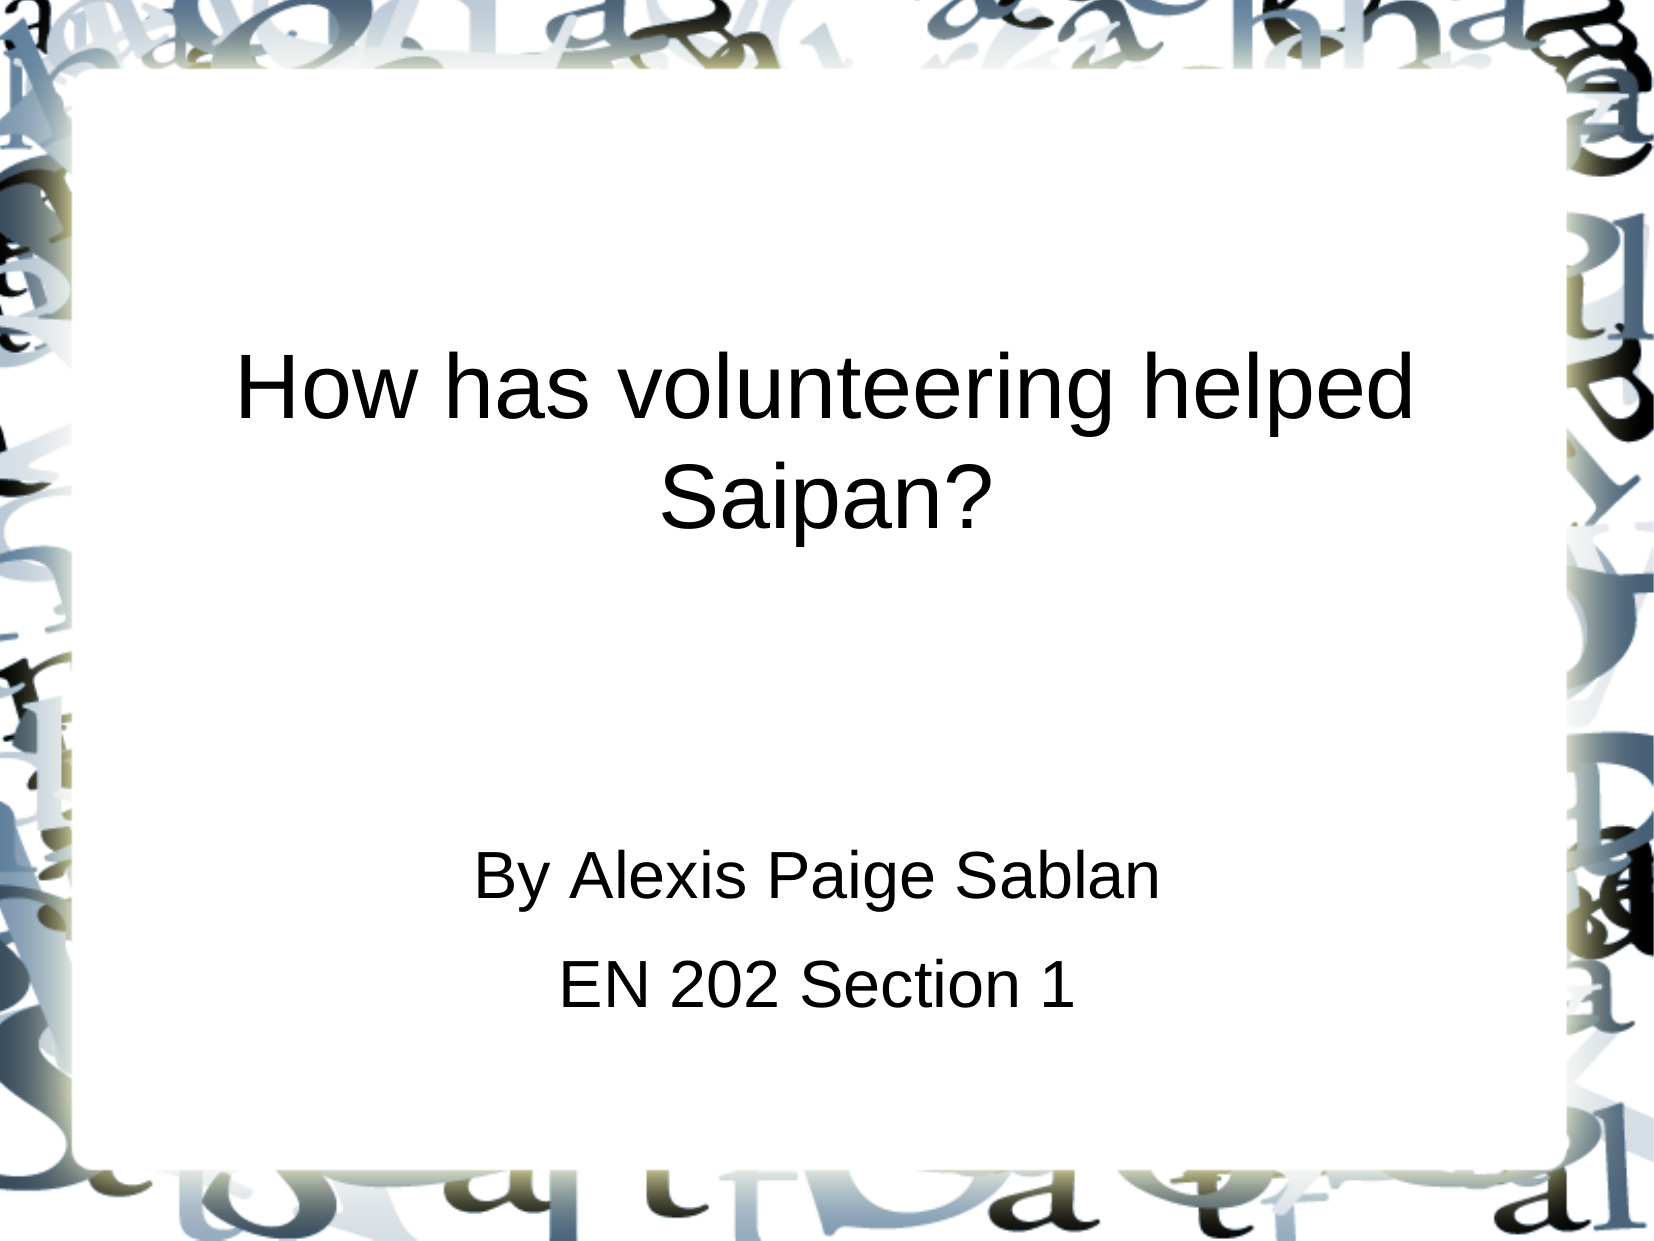

# How has volunteering helped Saipan?
By Alexis Paige Sablan
EN 202 Section 1